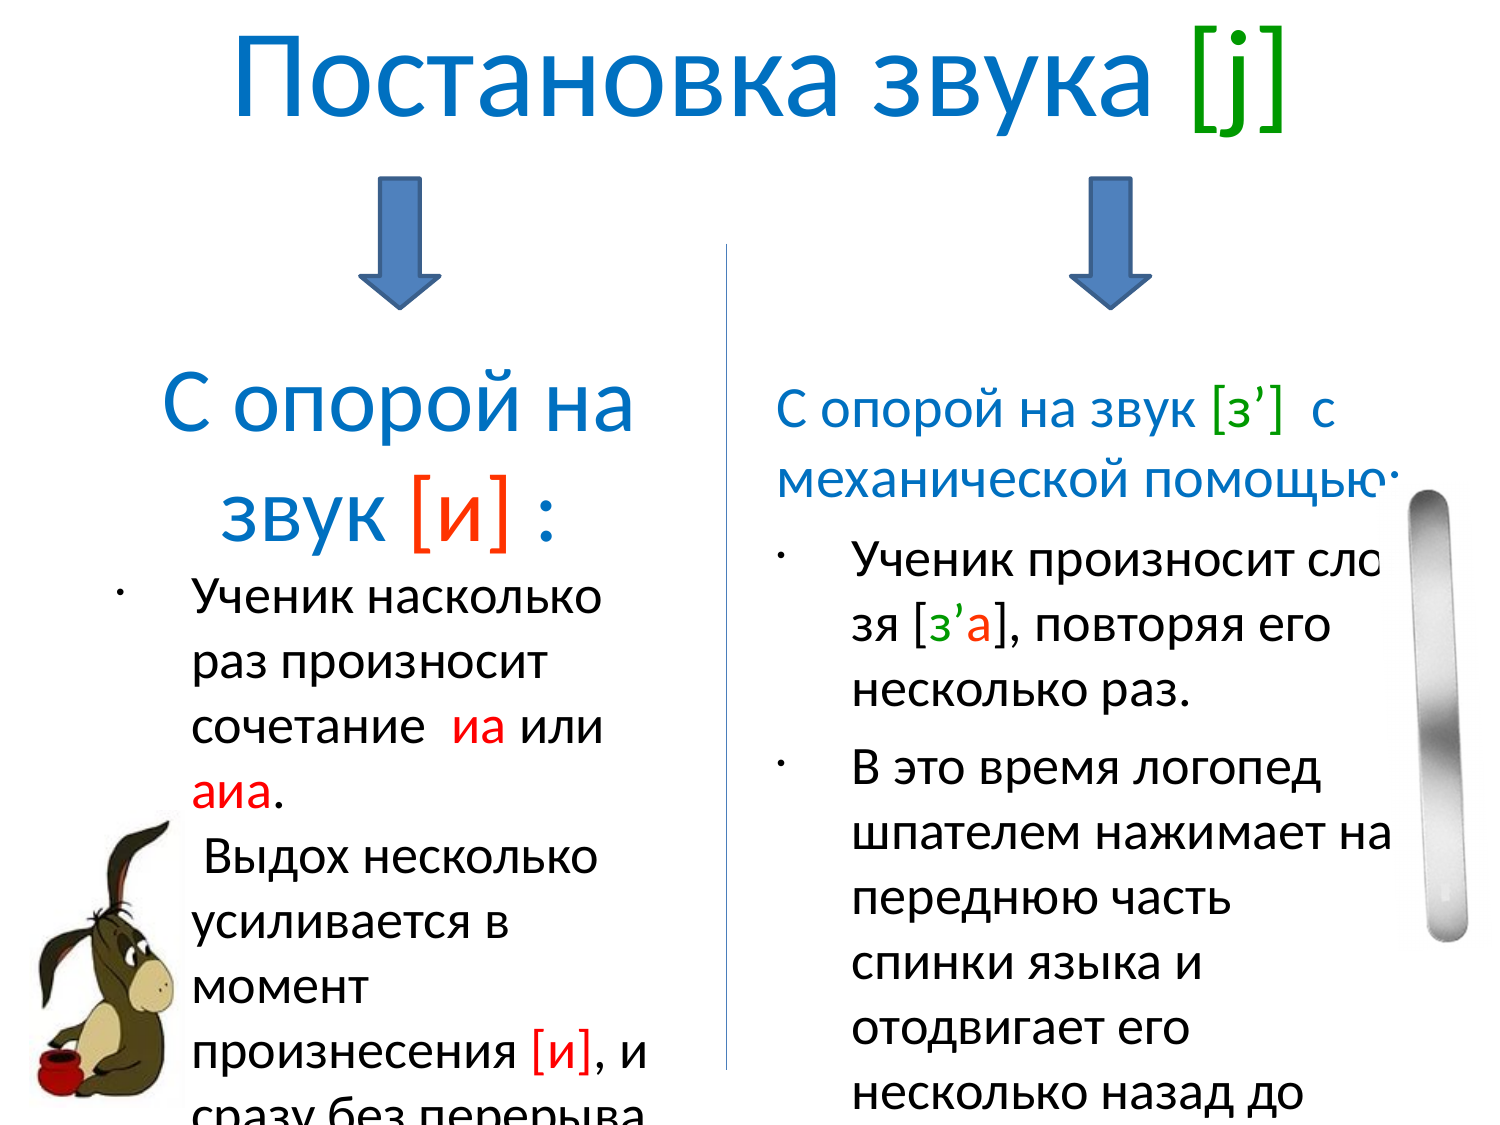

# Постановка звука [j]
С опорой на звук [и] :
Ученик насколько раз произносит сочетание иа или аиа.
 Выдох несколько усиливается в момент произнесения [и], и сразу без перерыва произносится [а].
 После того как усвоено такое произнесение логопед дает установку на более краткое произнесение [и].
С опорой на звук [з’] с механической помощью:
Ученик произносит слог зя [з’а], повторяя его несколько раз.
В это время логопед шпателем нажимает на переднюю часть спинки языка и отодвигает его несколько назад до получения нужного звука.